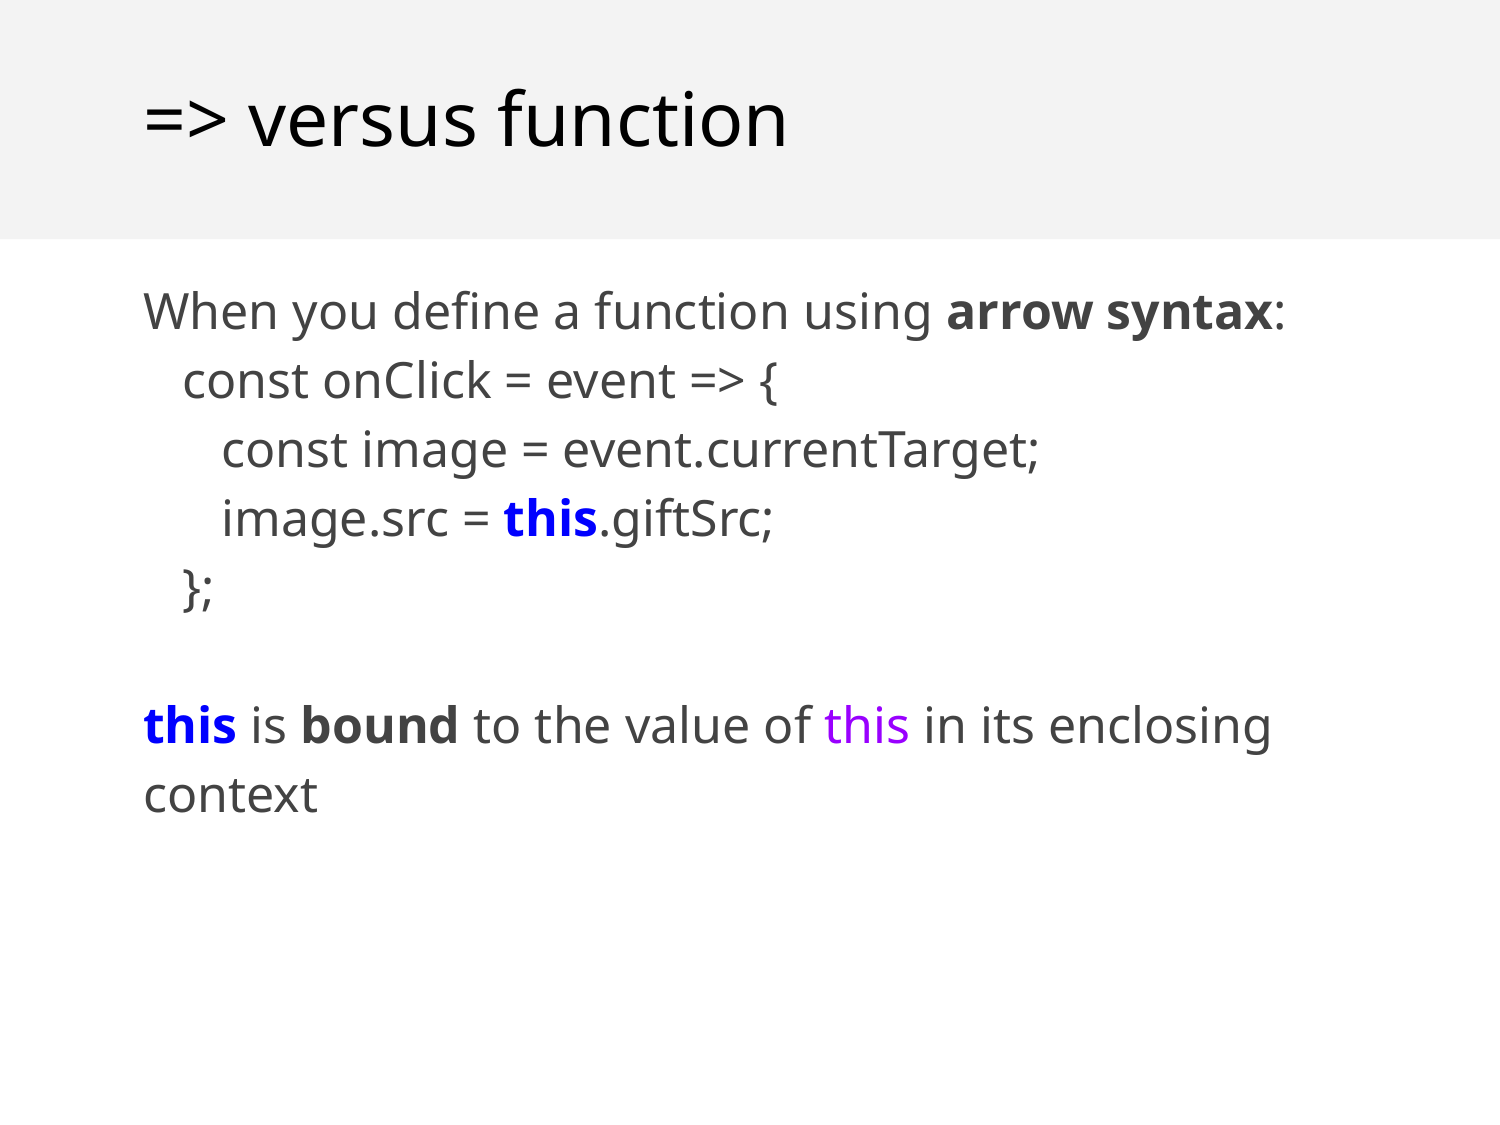

# => versus function
When you define a function using arrow syntax:
 const onClick = event => {
 const image = event.currentTarget;
 image.src = this.giftSrc;
 };
this is bound to the value of this in its enclosing context